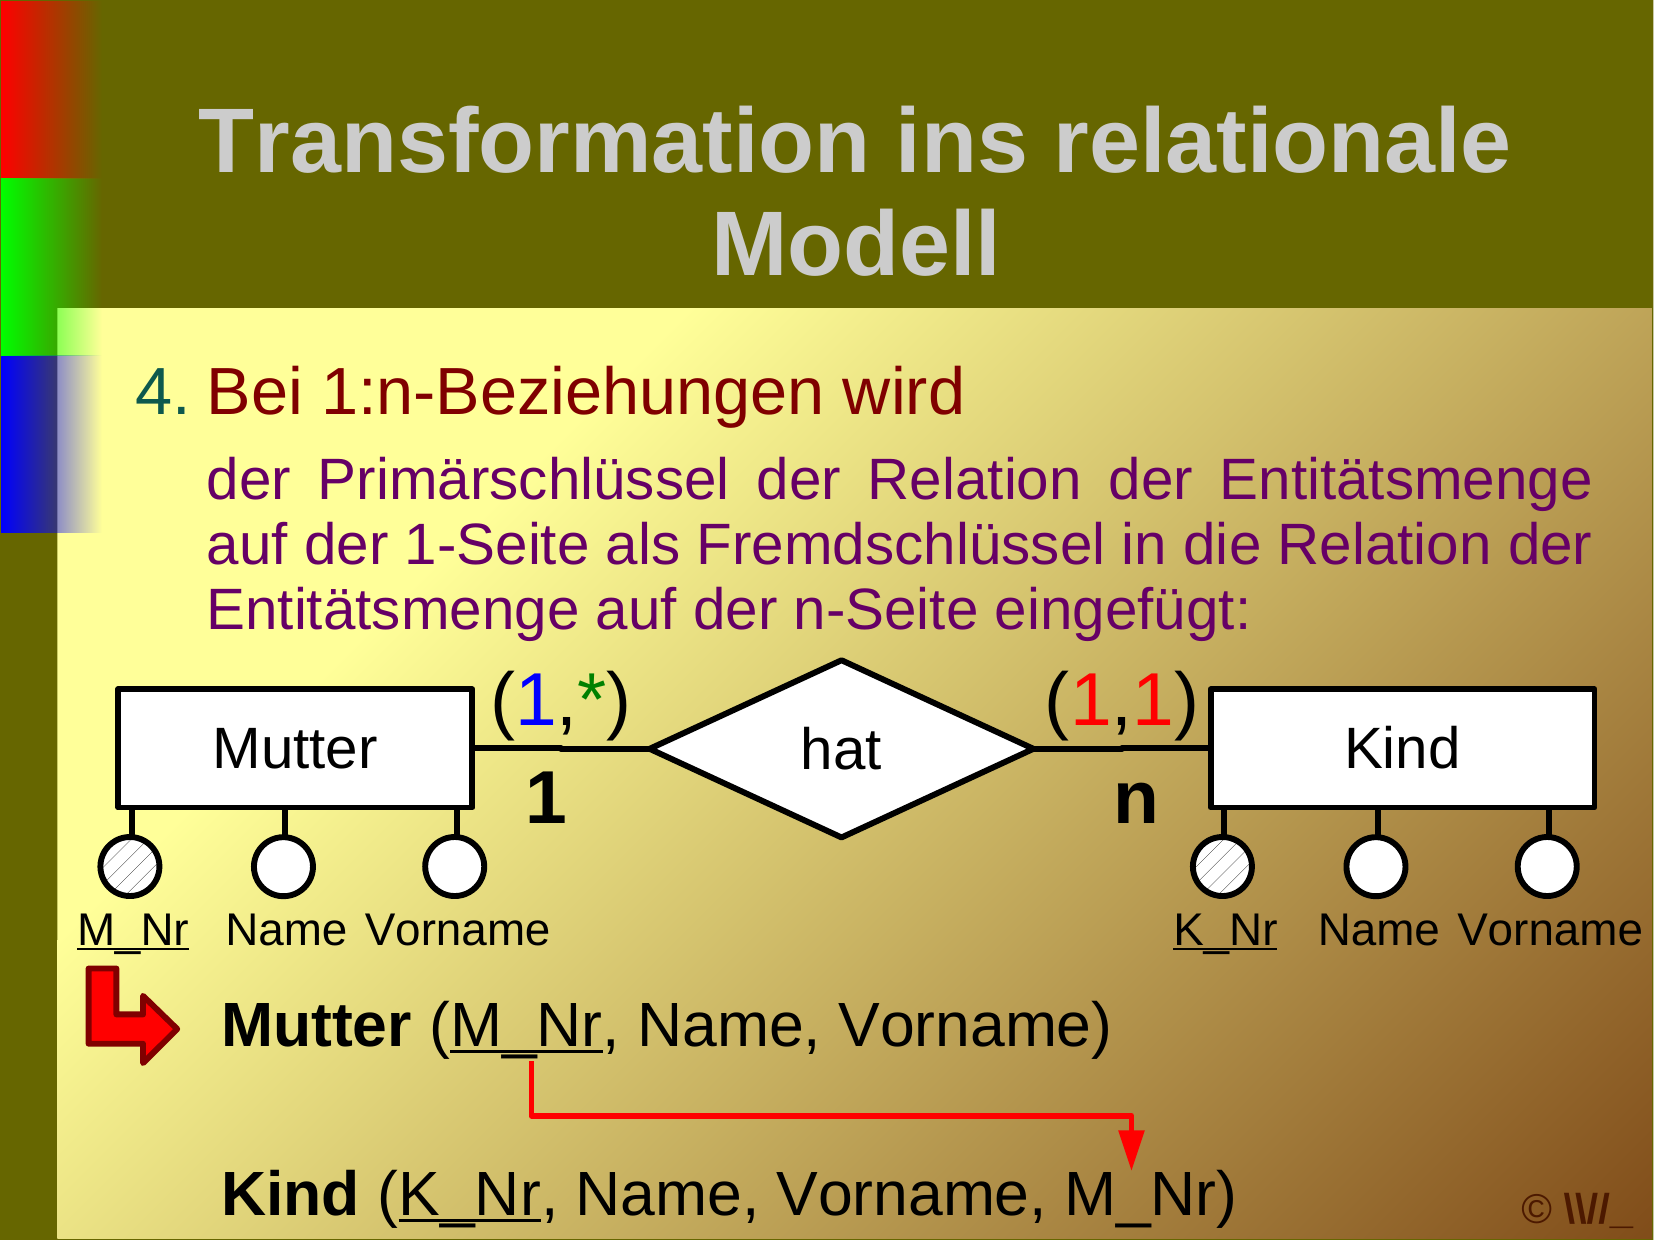

# Transformation ins relationale Modell
Bei 1:n-Beziehungen wird
der Primärschlüssel der Relation der Entitätsmenge auf der 1-Seite als Fremdschlüssel in die Relation der Entitätsmenge auf der n-Seite eingefügt:
(1,*)
(1,1)
hat
Mutter
Kind
1
n
M_Nr
Vorname
K_Nr
Vorname
Name
Name
Mutter (M_Nr, Name, Vorname)
Kind (K_Nr, Name, Vorname, M_Nr)